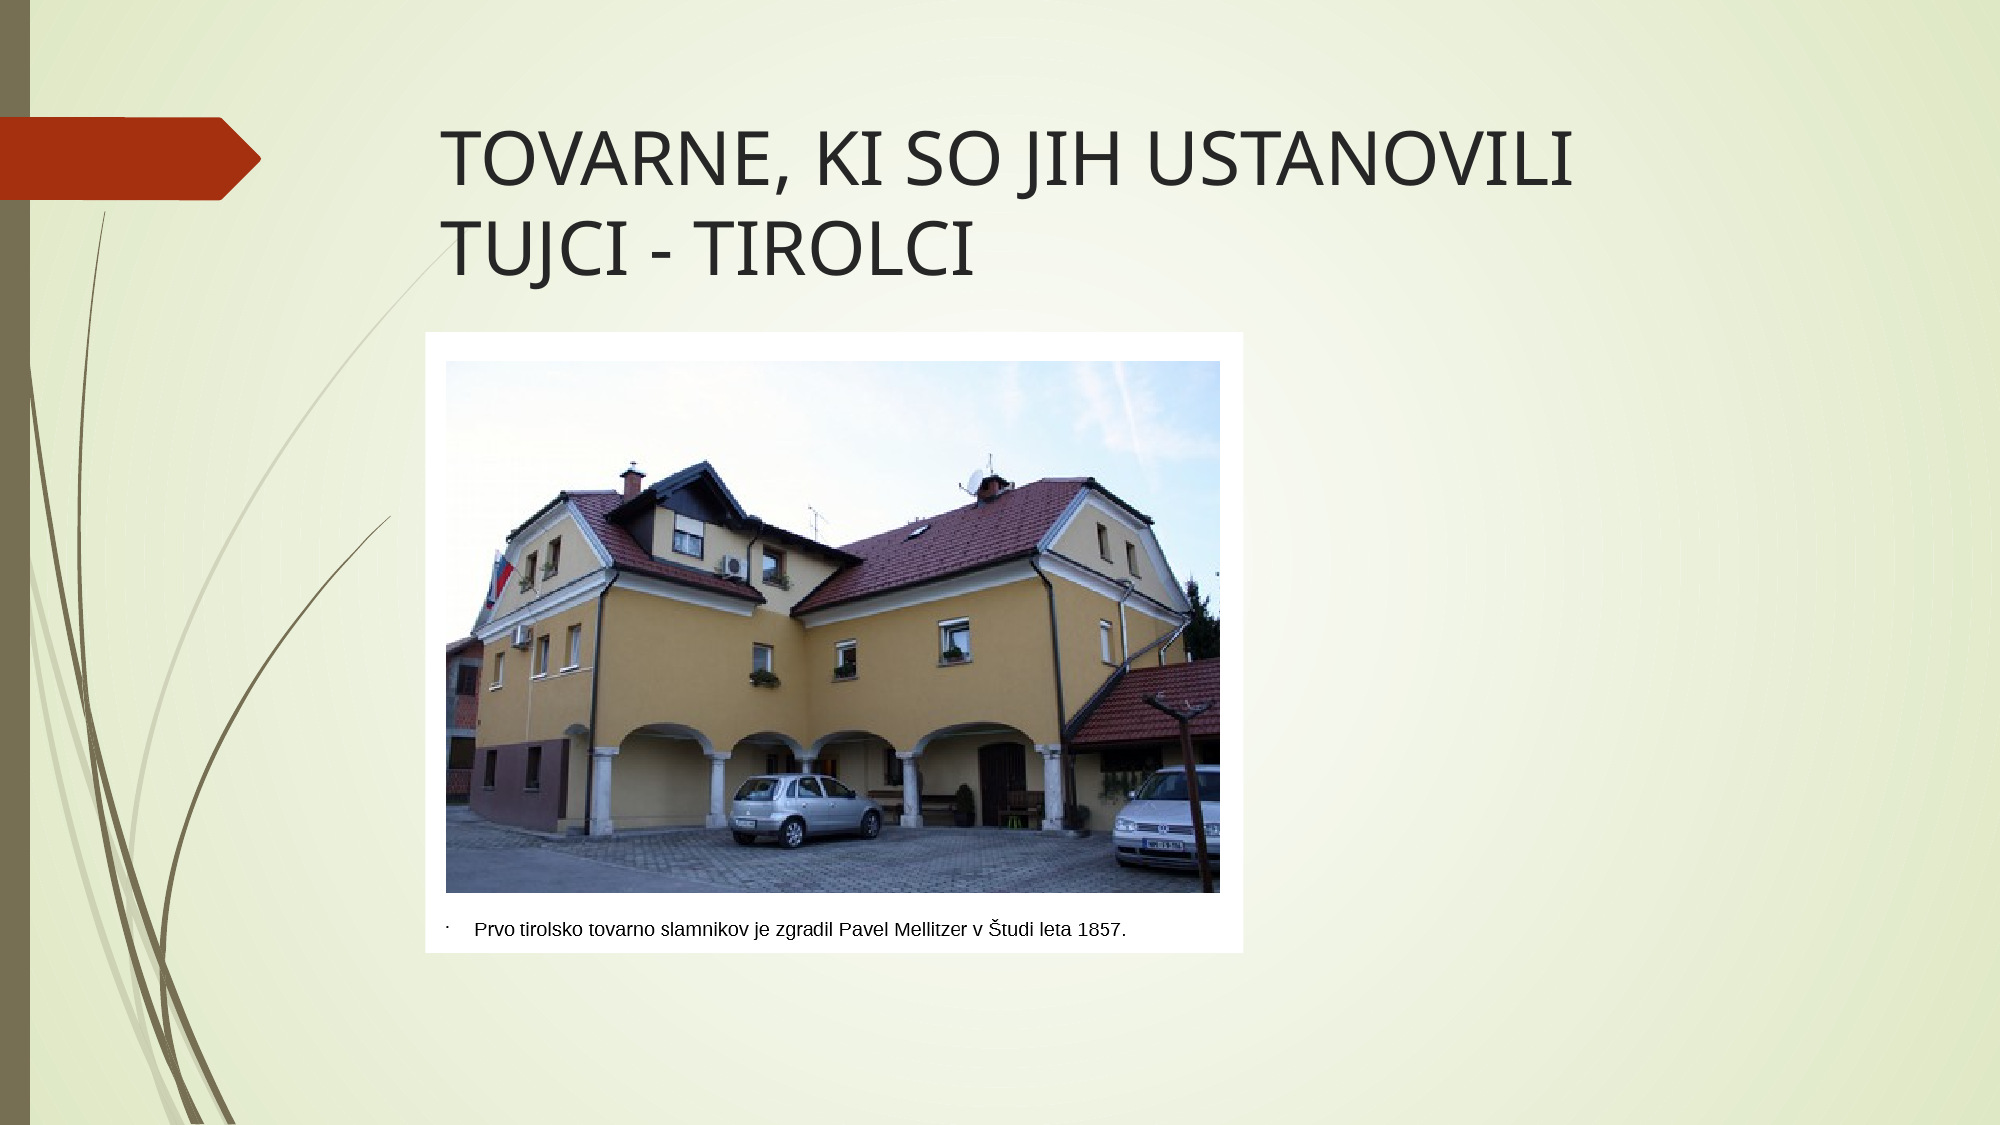

# TOVARNE, KI SO JIH USTANOVILI TUJCI - TIROLCI